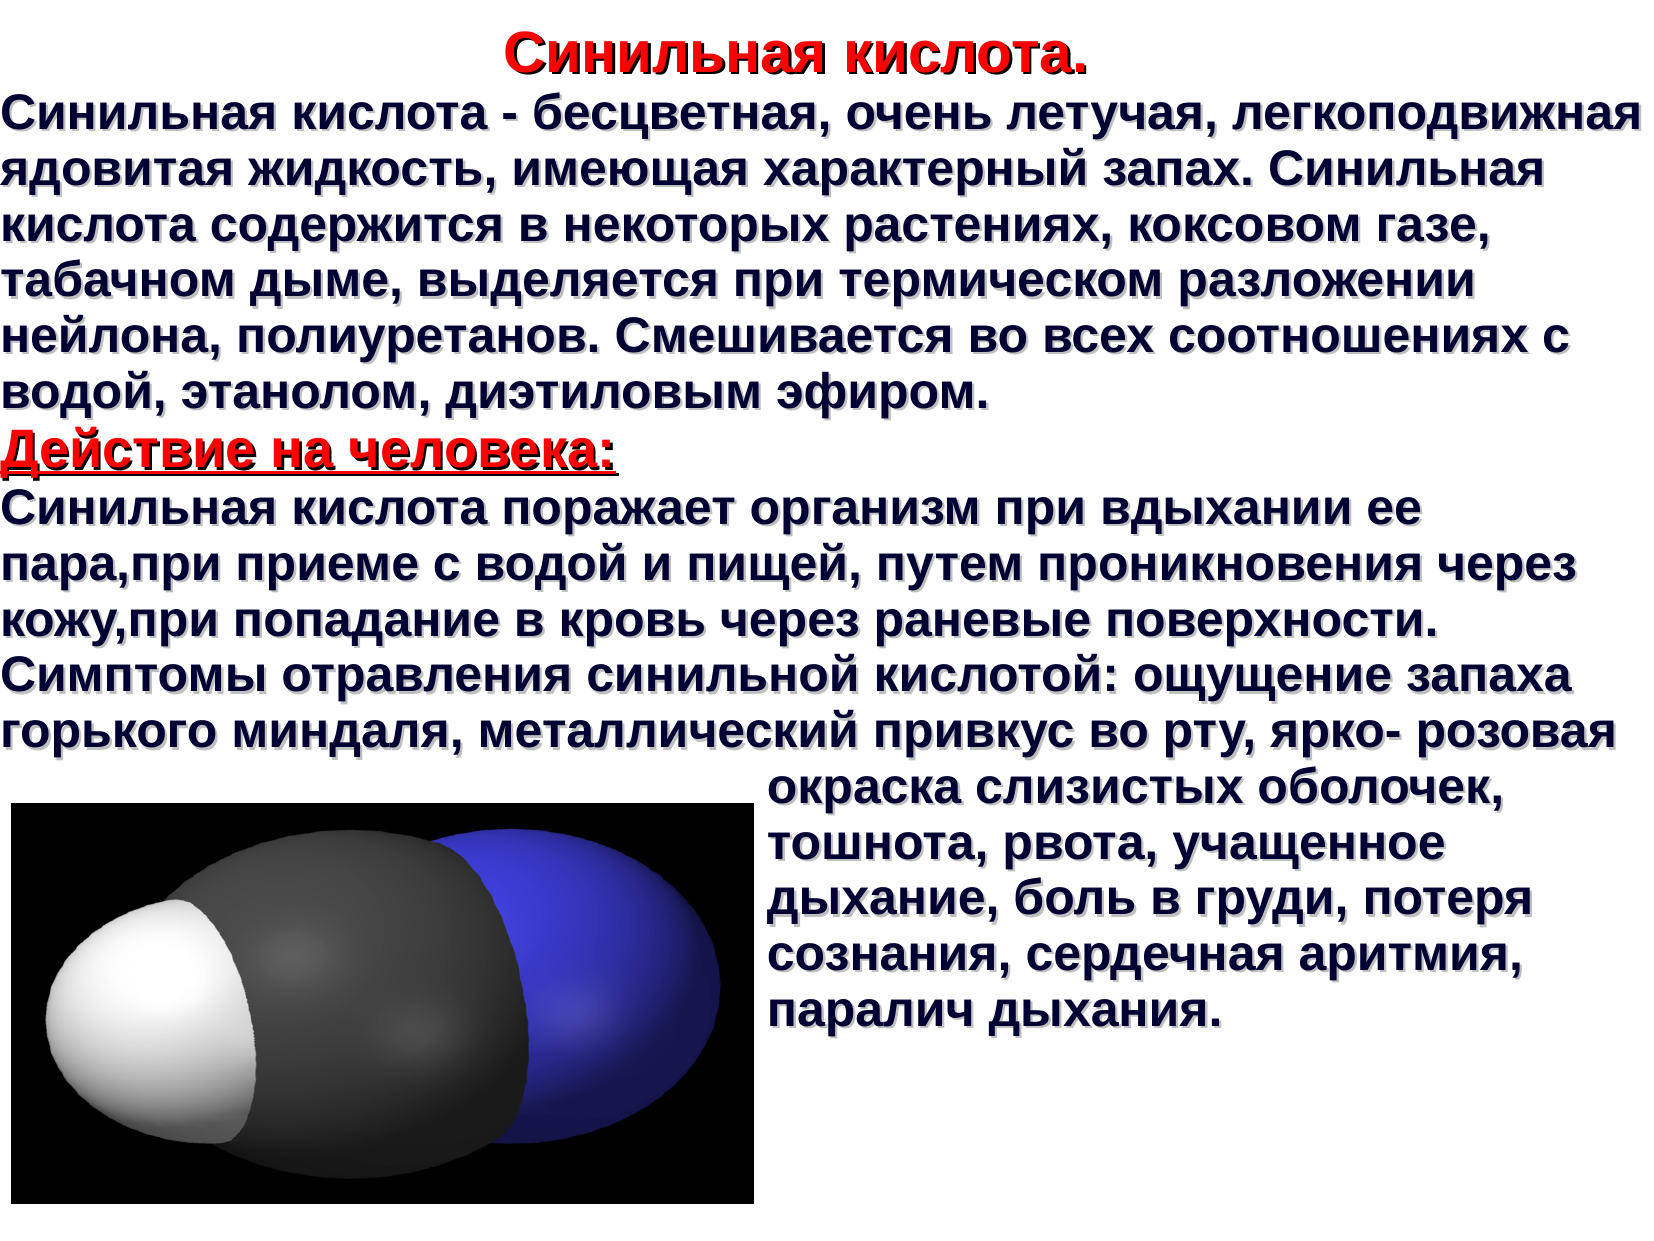

# Синильная кислота. Синильная кислота - бесцветная, очень летучая, легкоподвижная ядовитая жидкость, имеющая характерный запах. Синильная кислота содержится в некоторых растениях, коксовом газе, табачном дыме, выделяется при термическом разложении нейлона, полиуретанов. Смешивается во всех соотношениях с водой, этанолом, диэтиловым эфиром. Действие на человека: Синильная кислота поражает организм при вдыхании ее пара,при приеме с водой и пищей, путем проникновения через кожу,при попадание в кровь через раневые поверхности. Симптомы отравления синильной кислотой: ощущение запаха горького миндаля, металлический привкус во рту, ярко- розовая окраска слизистых оболочек, тошнота, рвота, учащенное дыхание, боль в груди, потеря сознания, сердечная аритмия, паралич дыхания.